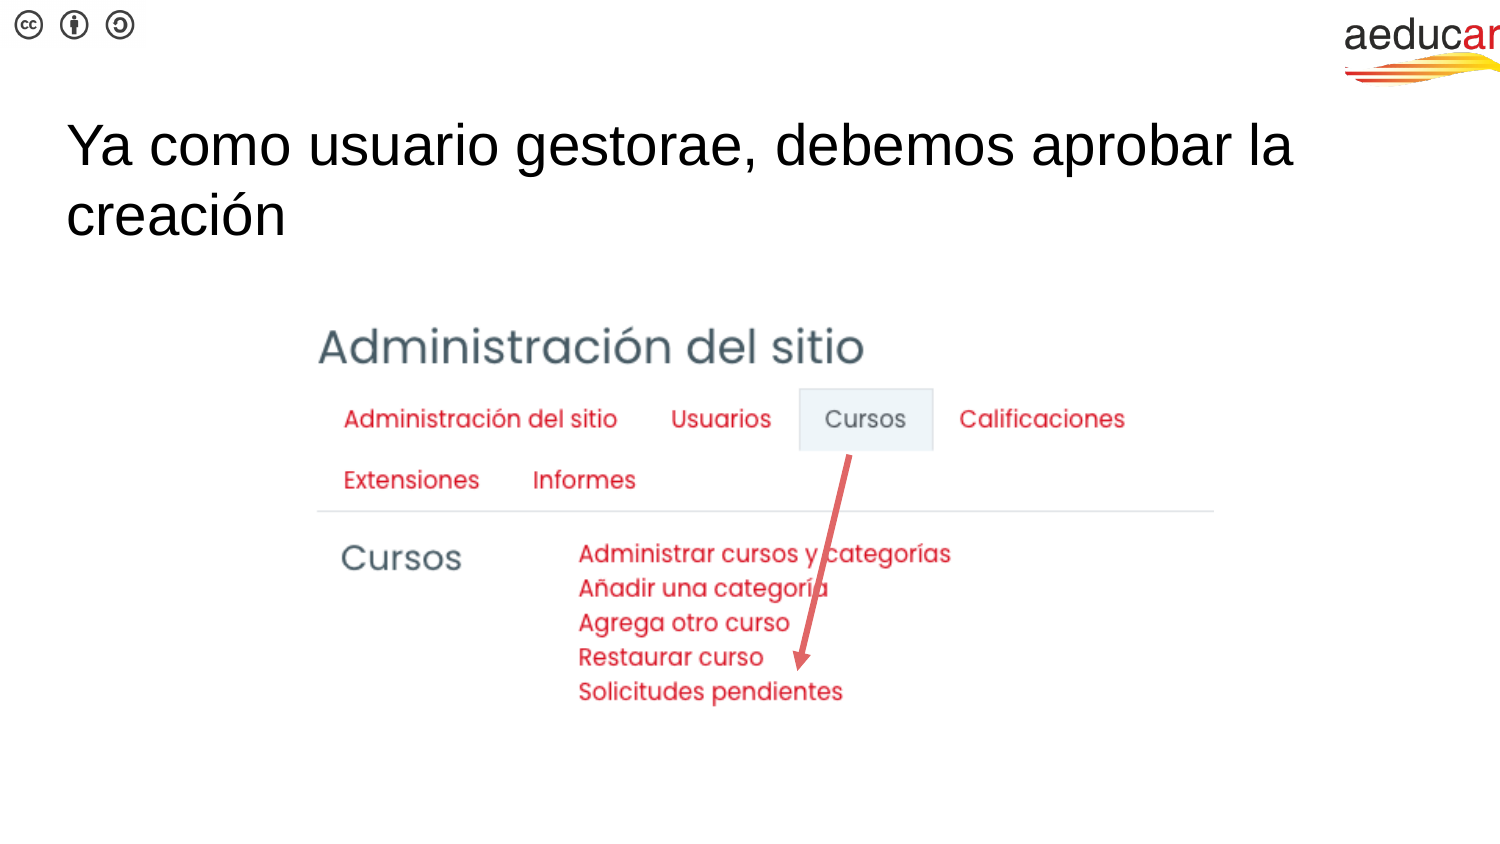

# Ya como usuario gestorae, debemos aprobar la creación